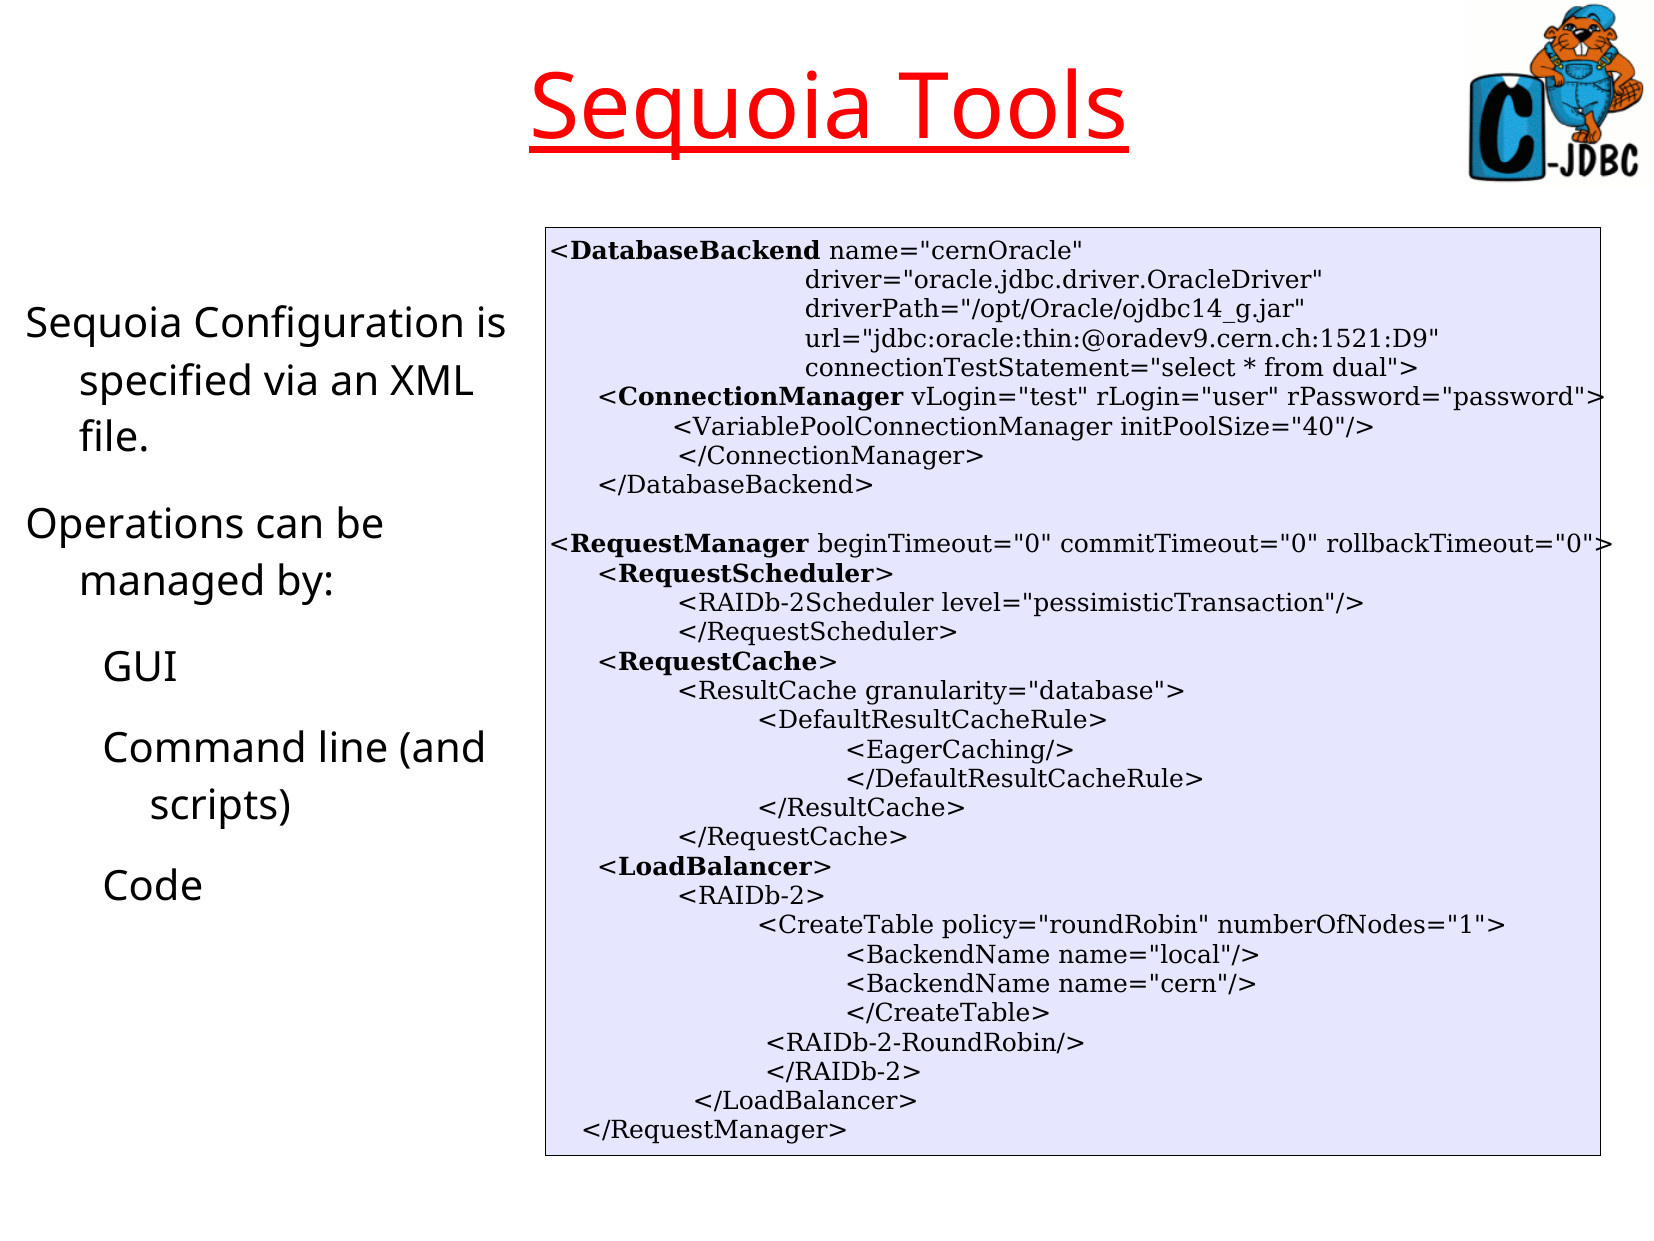

# Sequoia Tools
<DatabaseBackend name="cernOracle"
 driver="oracle.jdbc.driver.OracleDriver"
 driverPath="/opt/Oracle/ojdbc14_g.jar"
 url="jdbc:oracle:thin:@oradev9.cern.ch:1521:D9"
 connectionTestStatement="select * from dual">
 <ConnectionManager vLogin="test" rLogin="user" rPassword="password">
	 <VariablePoolConnectionManager initPoolSize="40"/>
 </ConnectionManager>
 </DatabaseBackend>
<RequestManager beginTimeout="0" commitTimeout="0" rollbackTimeout="0">
 <RequestScheduler>
 <RAIDb-2Scheduler level="pessimisticTransaction"/>
 </RequestScheduler>
 <RequestCache>
 <ResultCache granularity="database">
 <DefaultResultCacheRule>
 <EagerCaching/>
 </DefaultResultCacheRule>
 </ResultCache>
 </RequestCache>
 <LoadBalancer>
 <RAIDb-2>
 <CreateTable policy="roundRobin" numberOfNodes="1">
 <BackendName name="local"/>
 <BackendName name="cern"/>
 </CreateTable>
 <RAIDb-2-RoundRobin/>
 </RAIDb-2>
 </LoadBalancer>
 </RequestManager>
Sequoia Configuration is specified via an XML file.
Operations can be managed by:
GUI
Command line (and scripts)
Code